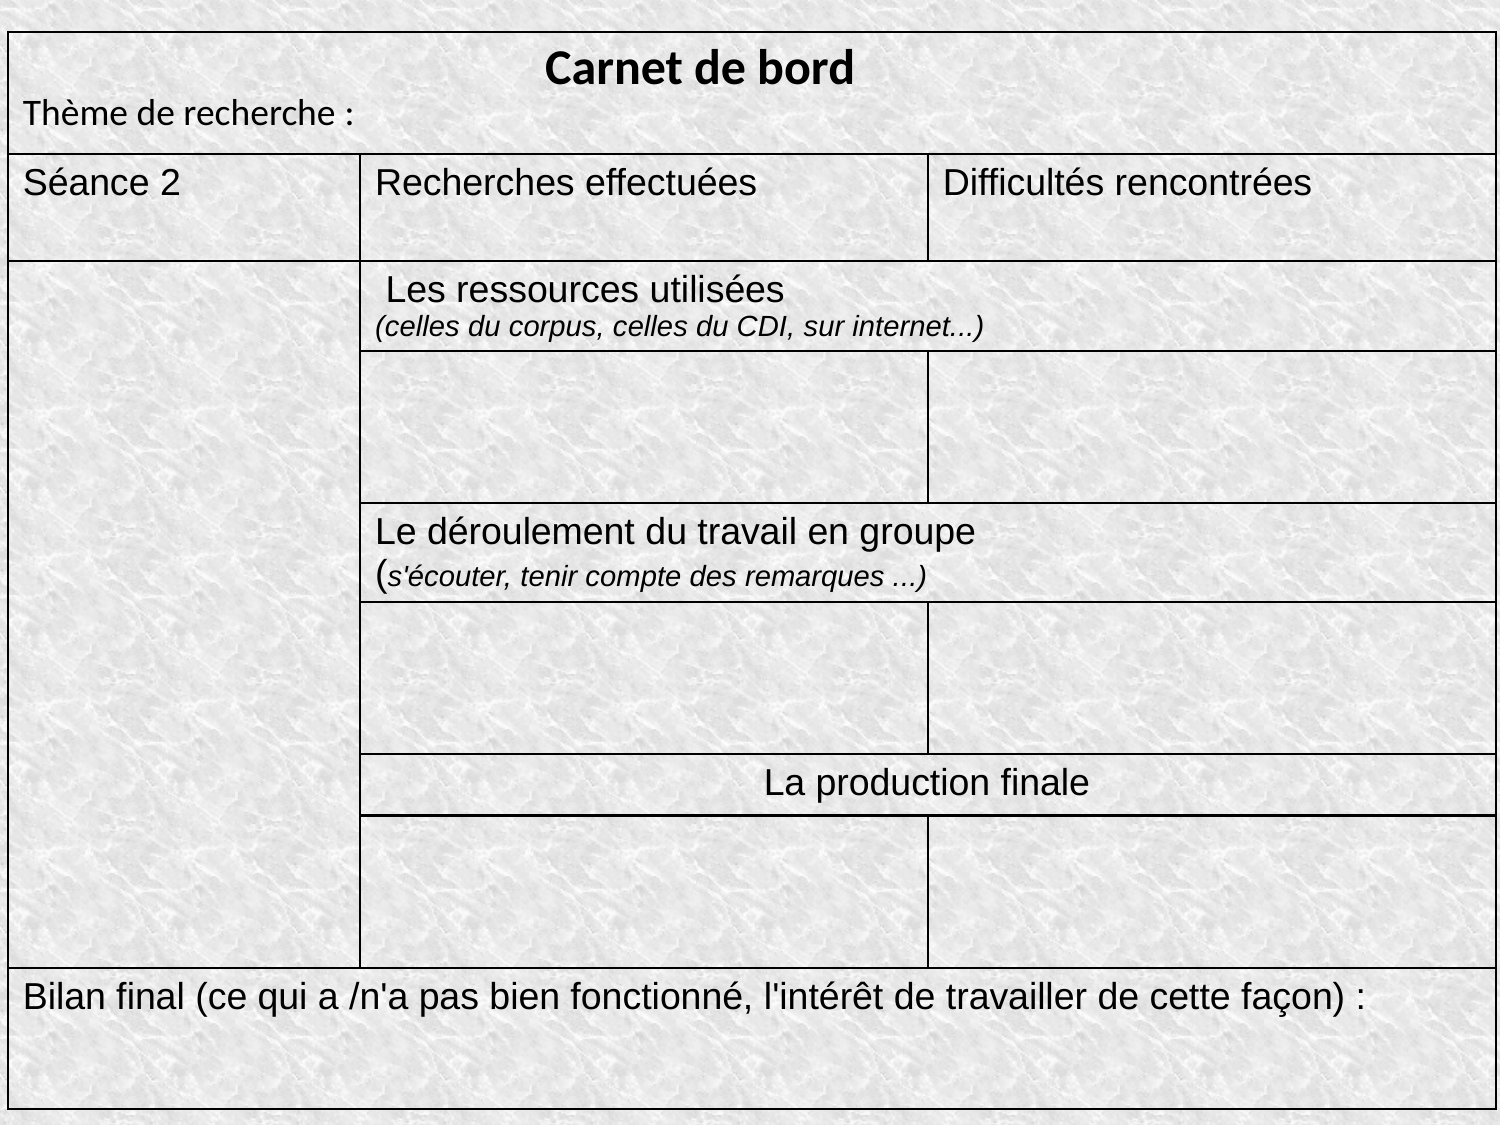

| Carnet de bord Thème de recherche : | | |
| --- | --- | --- |
| Séance 2 | Recherches effectuées | Difficultés rencontrées |
| | Les ressources utilisées (celles du corpus, celles du CDI, sur internet...) | |
| | | |
| | Le déroulement du travail en groupe (s'écouter, tenir compte des remarques ...) | |
| | | |
| | La production finale | |
| | | |
| Bilan final (ce qui a /n'a pas bien fonctionné, l'intérêt de travailler de cette façon) : | | |